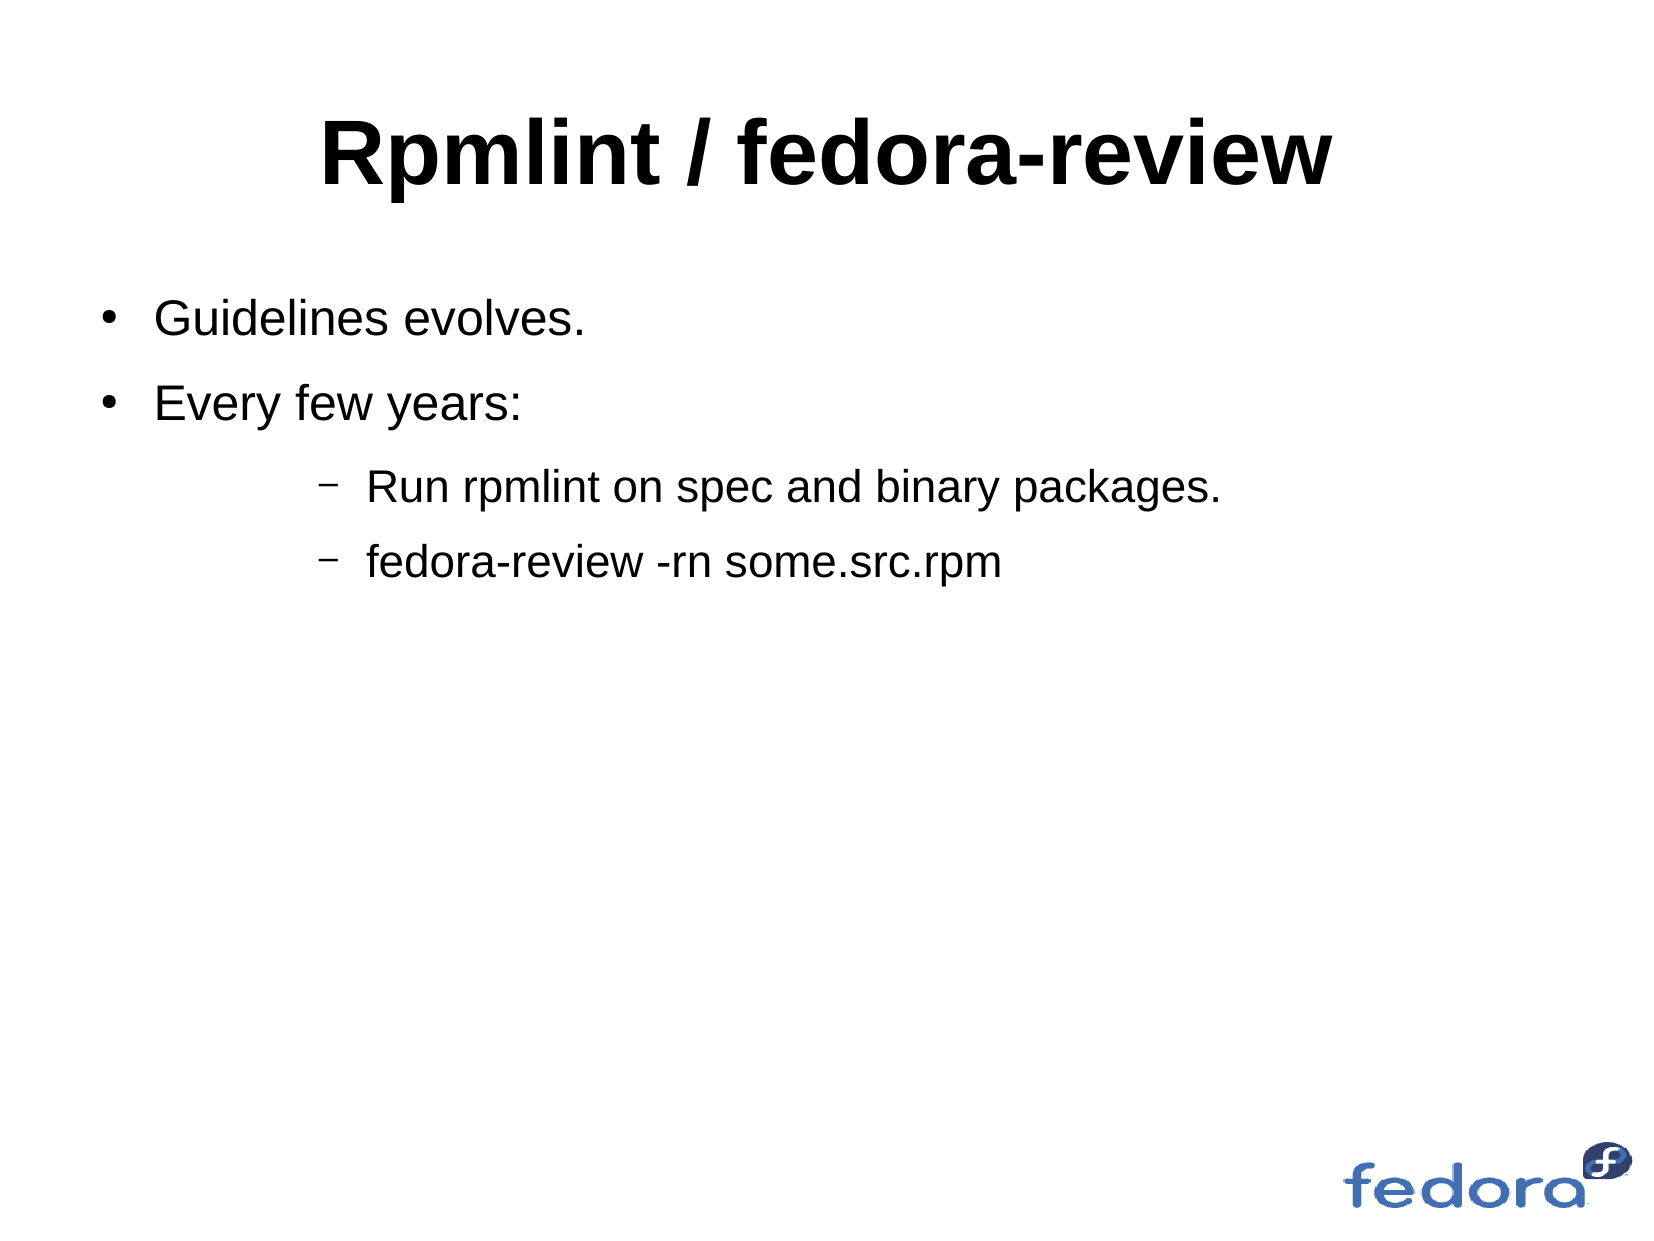

# Rpmlint / fedora-review
Guidelines evolves.
Every few years:
Run rpmlint on spec and binary packages.
fedora-review -rn some.src.rpm